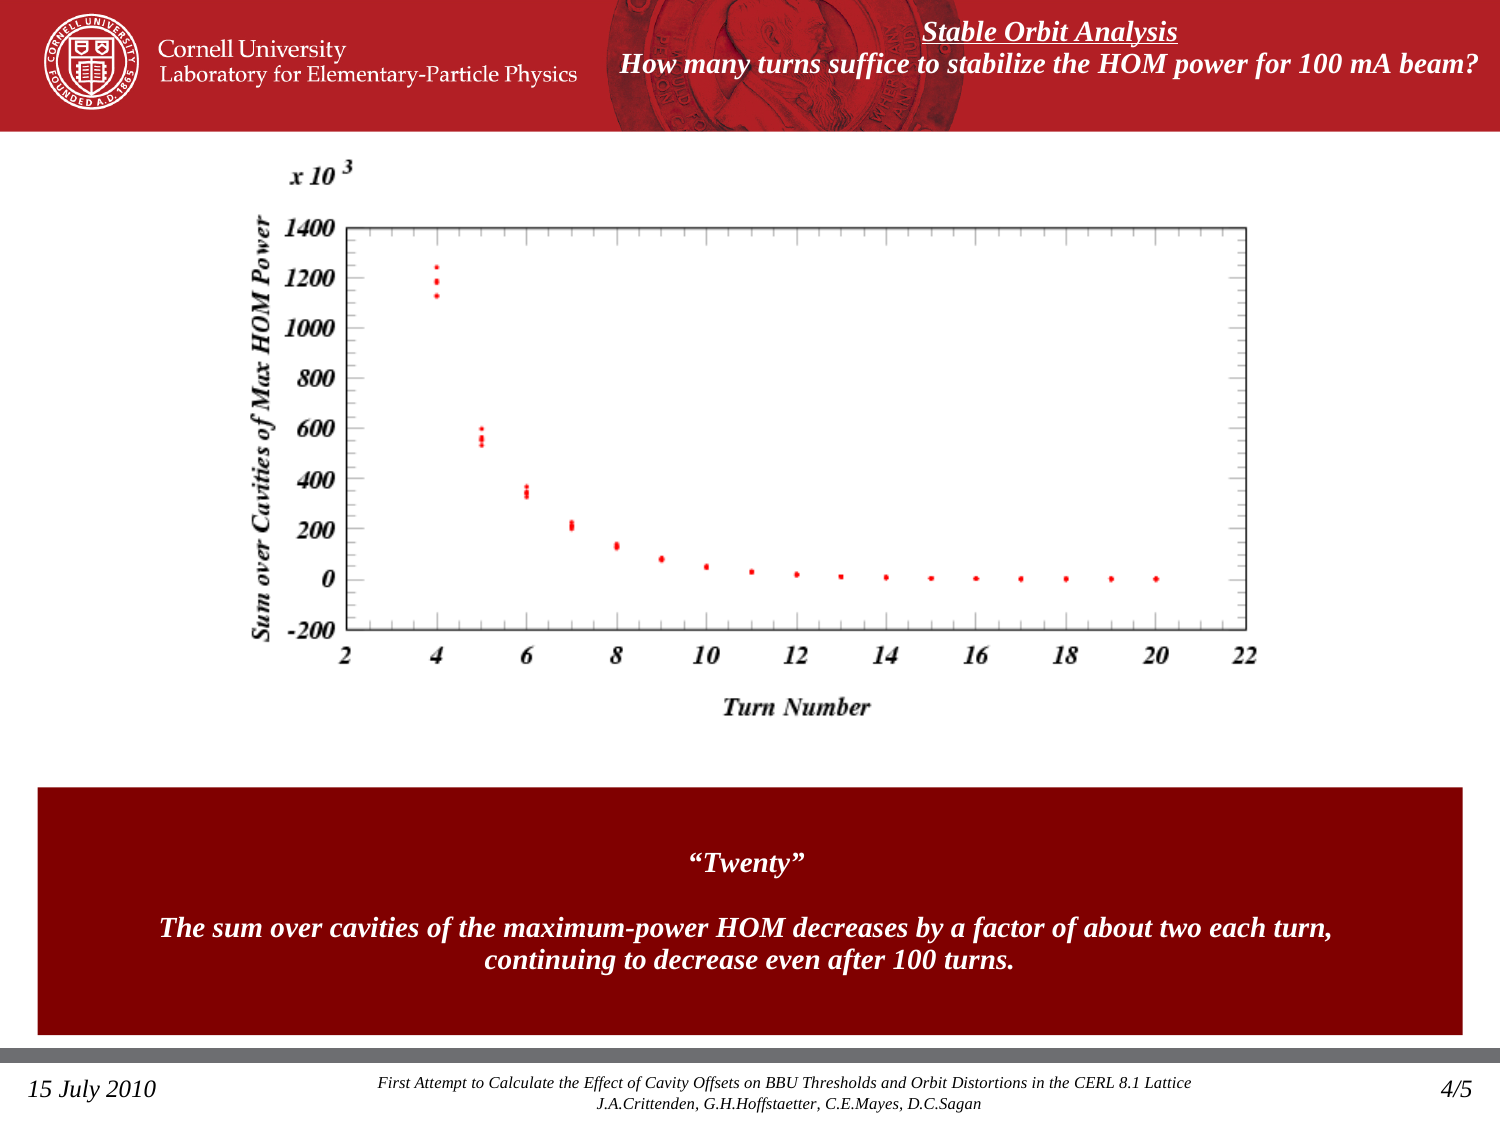

Stable Orbit Analysis
How many turns suffice to stabilize the HOM power for 100 mA beam?
“Twenty”
The sum over cavities of the maximum-power HOM decreases by a factor of about two each turn,
continuing to decrease even after 100 turns.